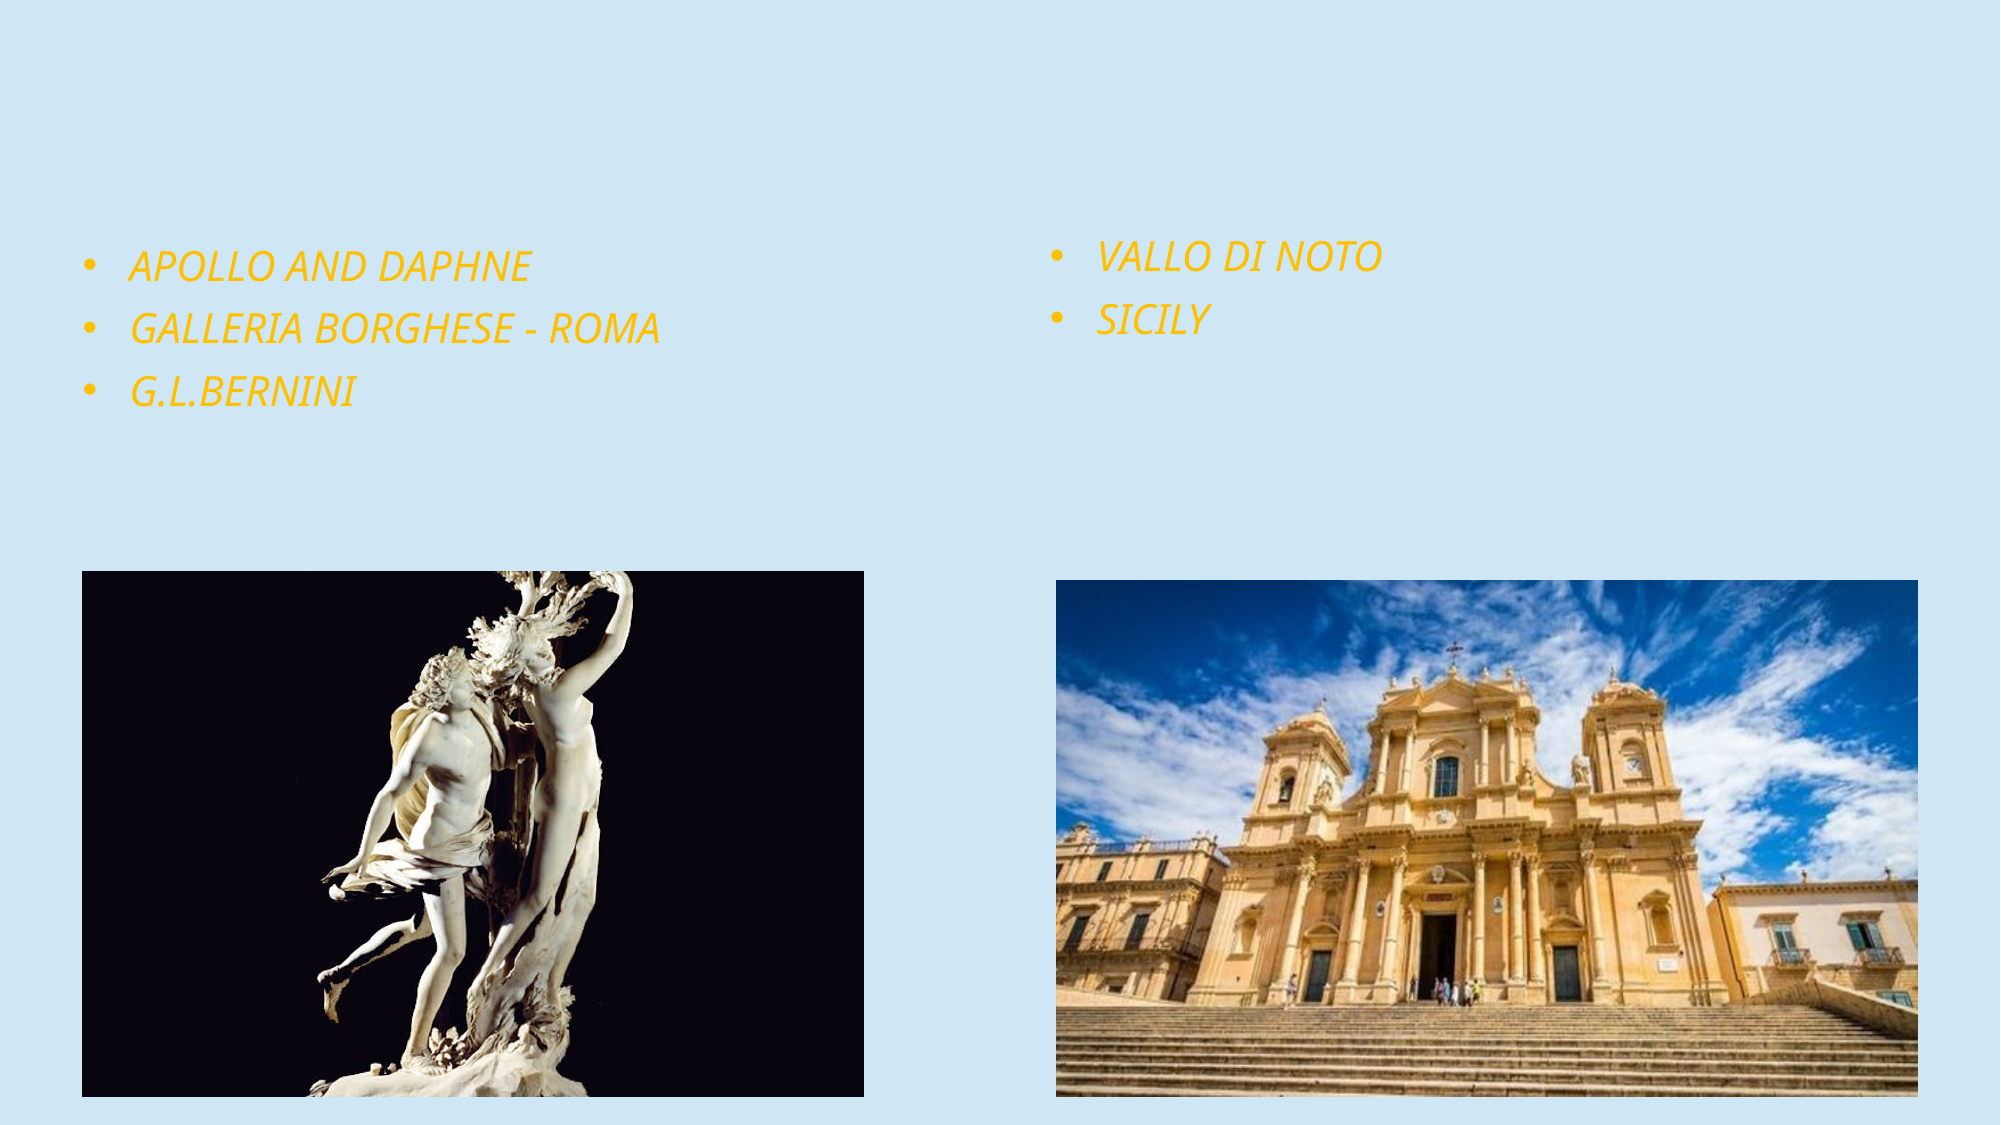

VALLO DI NOTO
SICILY
# APOLLO AND DAPHNE
GALLERIA BORGHESE - ROMA
G.L.BERNINI